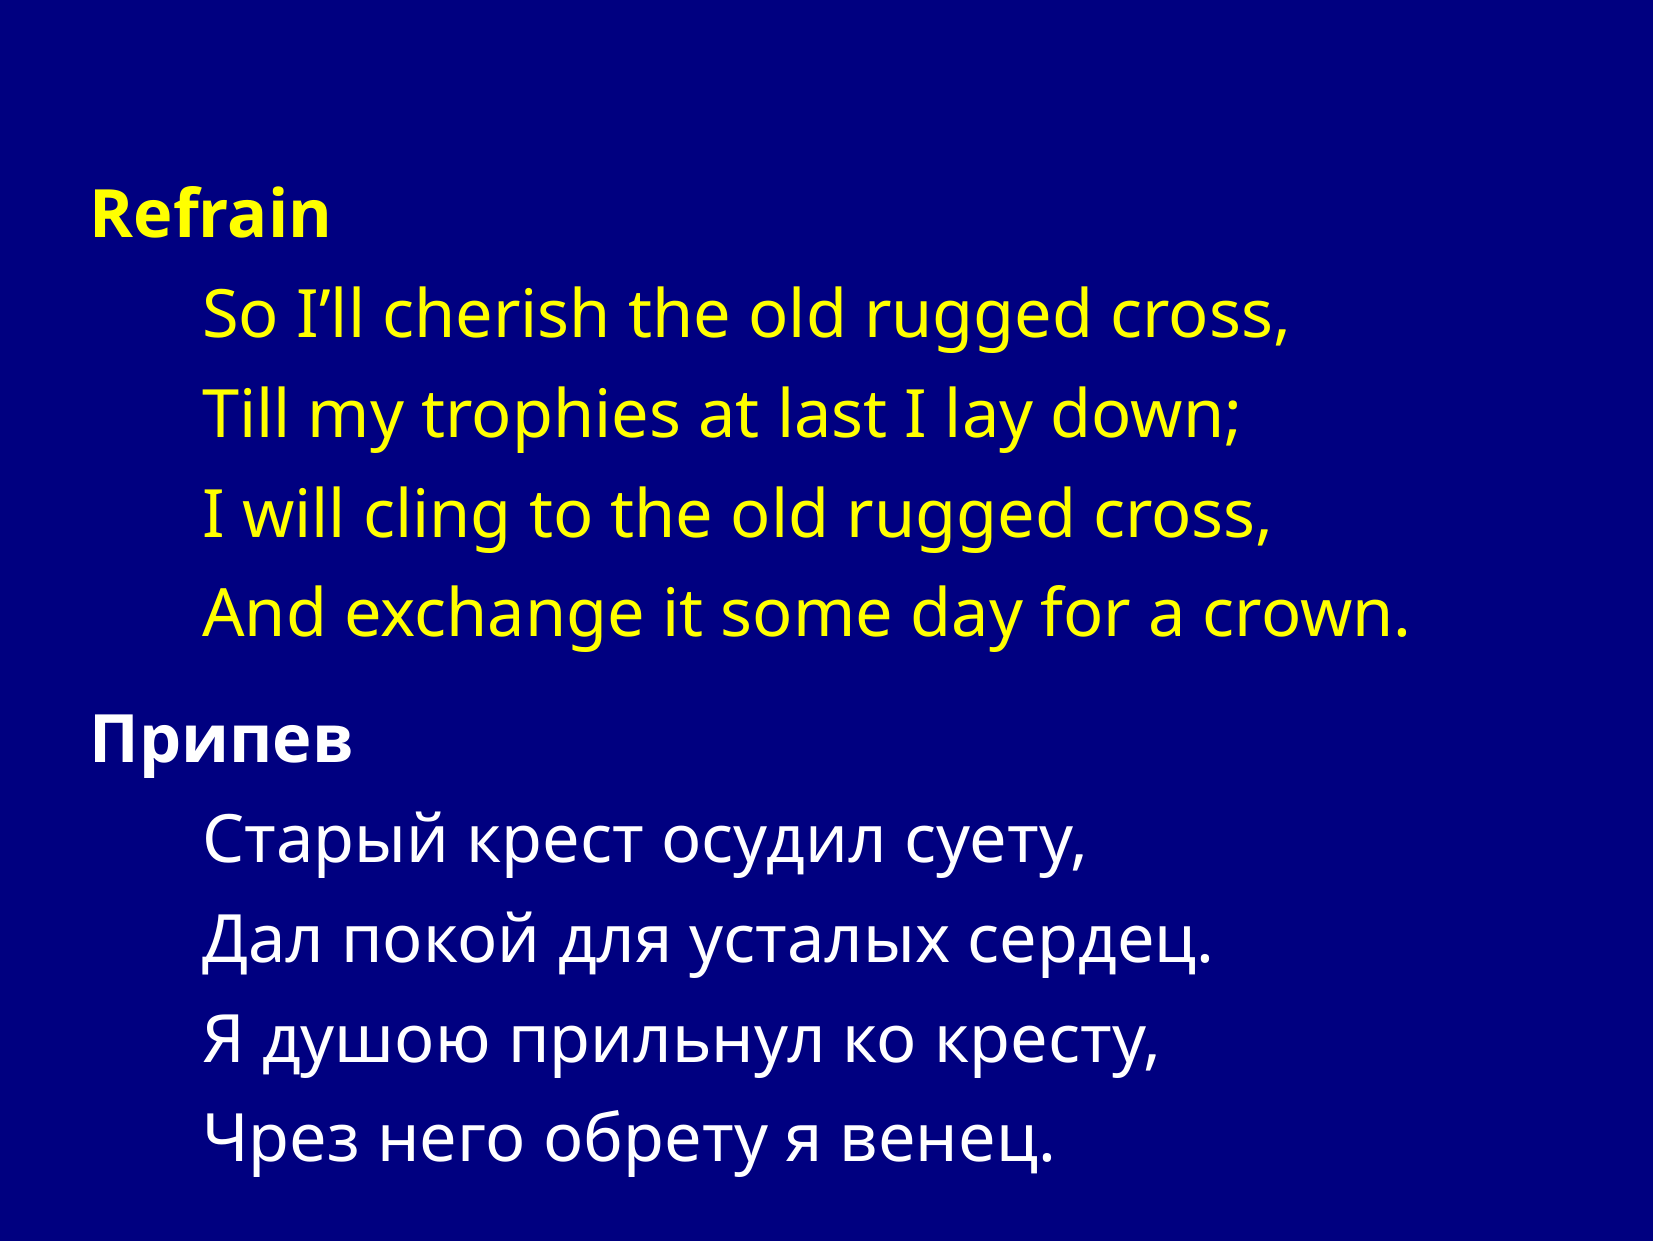

Refrain
	So I’ll cherish the old rugged cross,
	Till my trophies at last I lay down;
	I will cling to the old rugged cross,
	And exchange it some day for a crown.
Припев
	Старый крест осудил суету,
	Дал покой для усталых сердец.
	Я душою прильнул ко кресту,
	Чрез него обрету я венец.